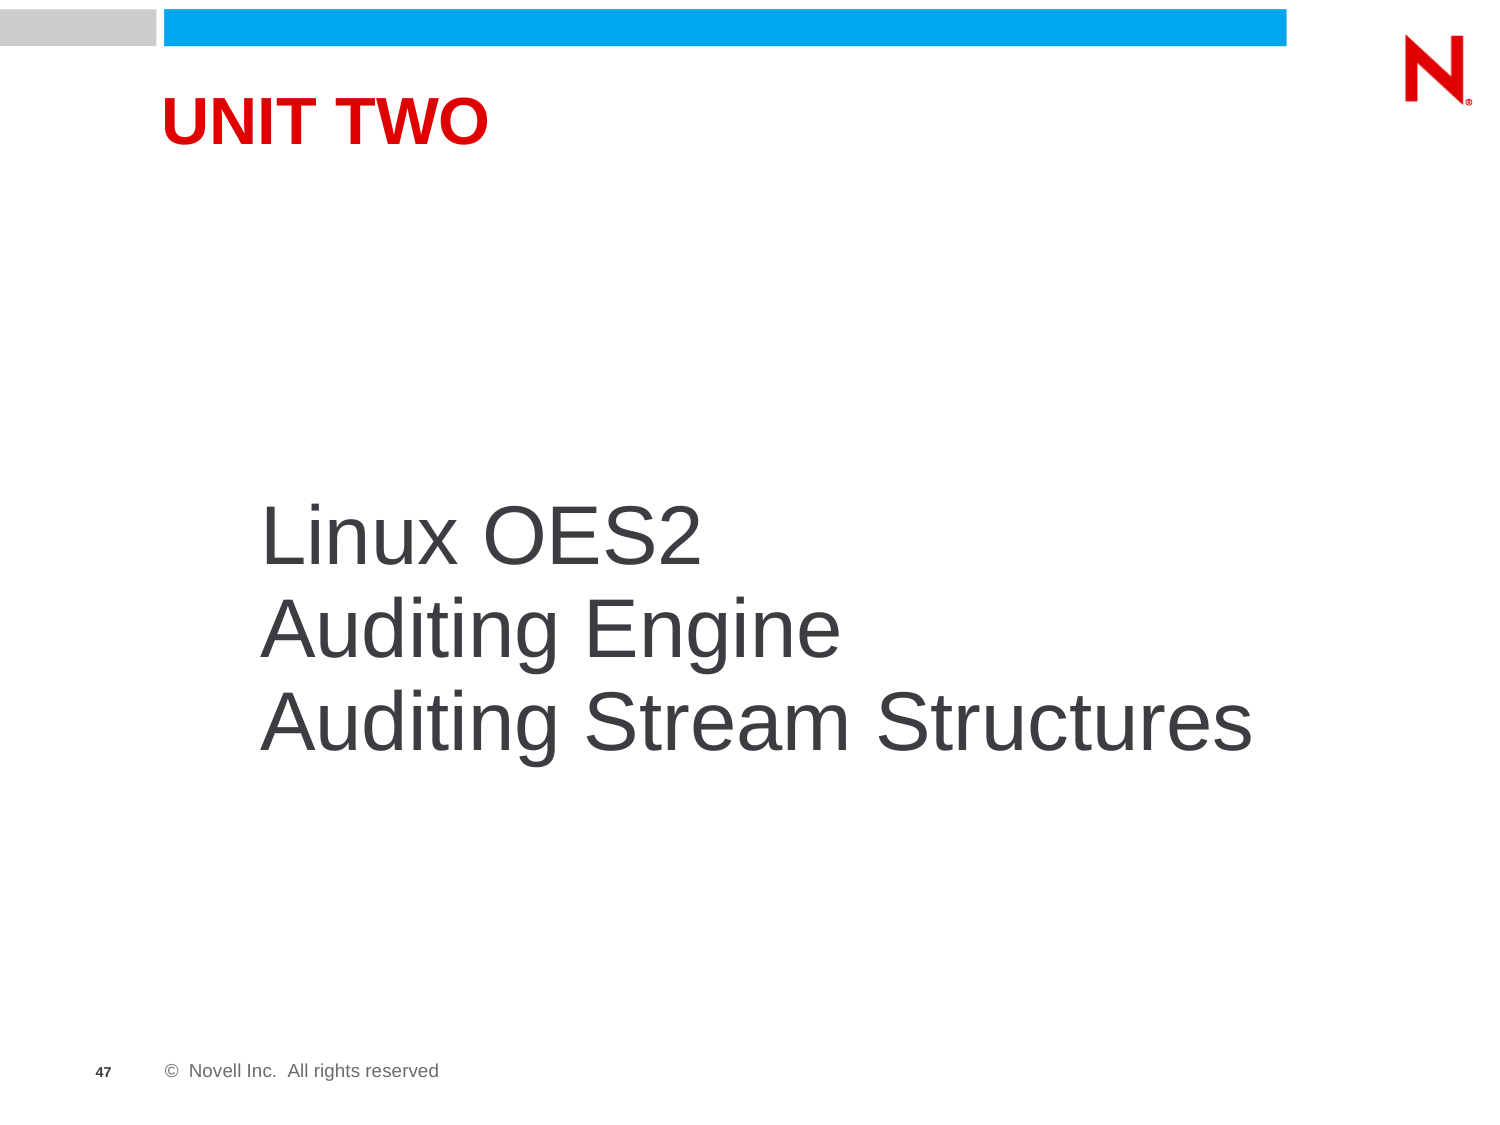

# UNIT TWO
Linux OES2
Auditing Engine
Auditing Stream Structures